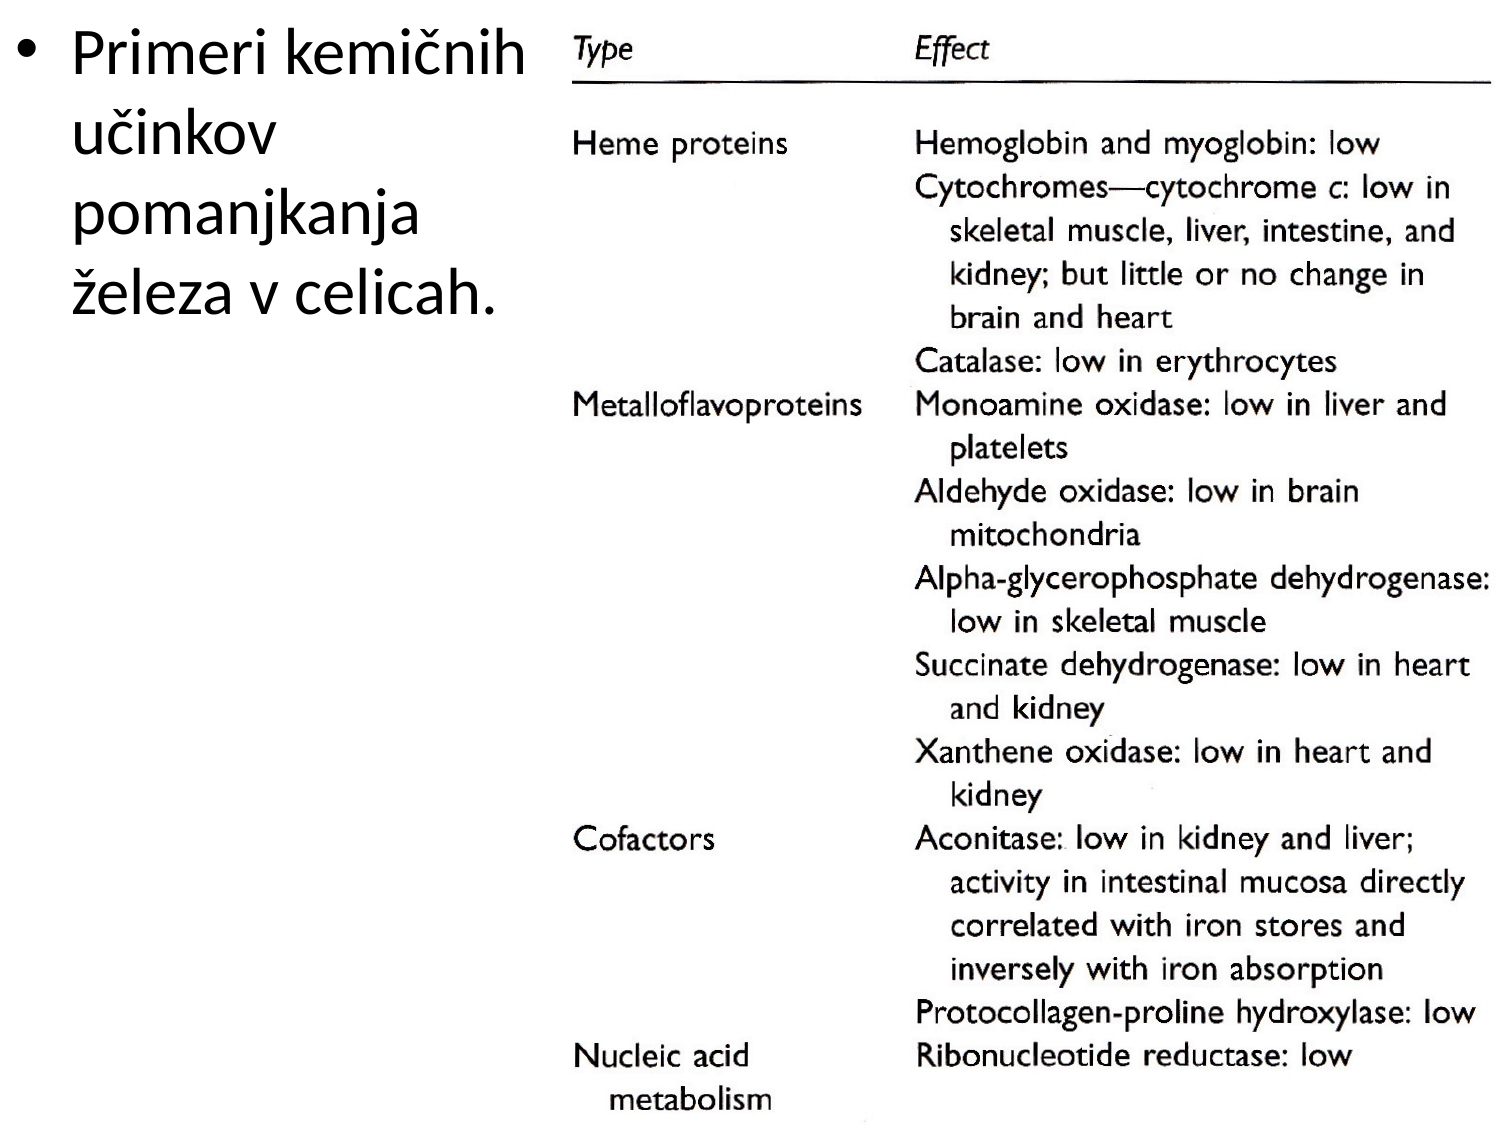

# Primeri kemičnih učinkov pomanjkanja železa v celicah.